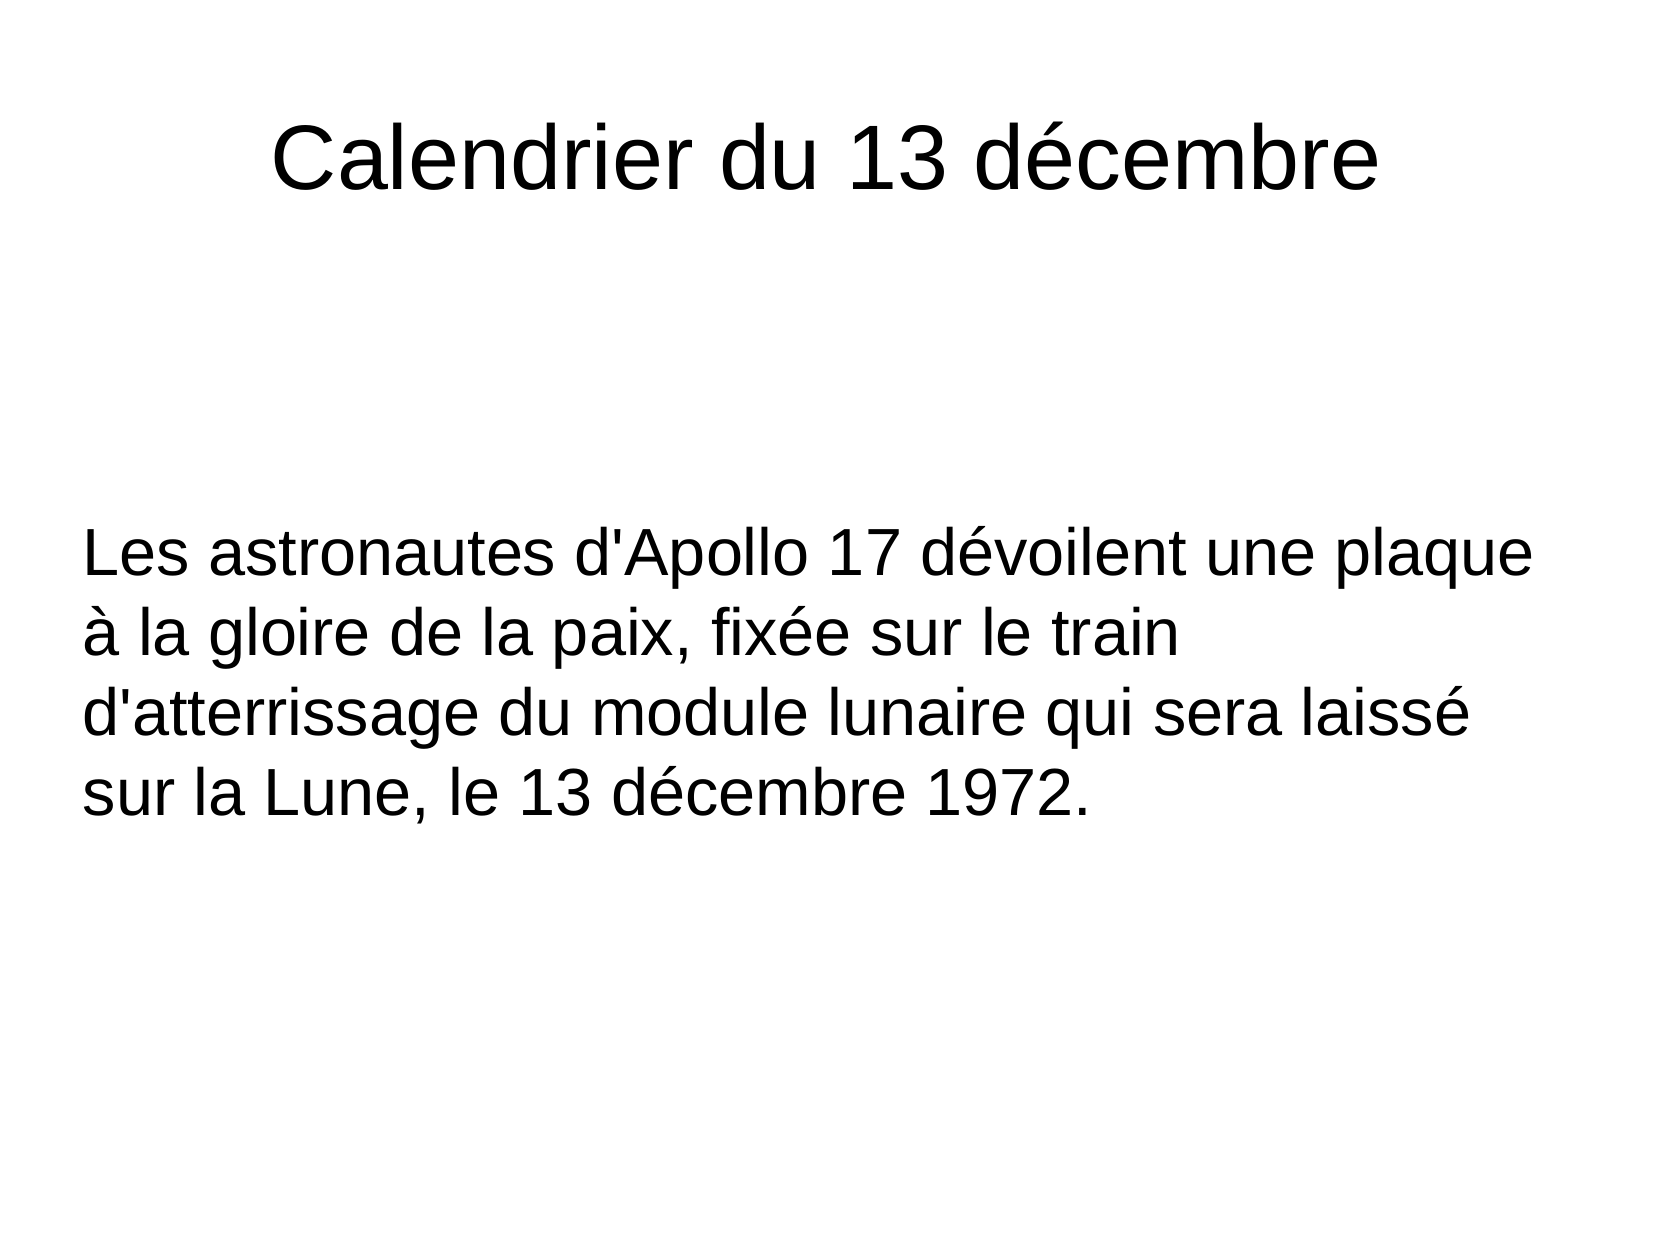

# Calendrier du 13 décembre
Les astronautes d'Apollo 17 dévoilent une plaque à la gloire de la paix, fixée sur le train d'atterrissage du module lunaire qui sera laissé sur la Lune, le 13 décembre 1972.